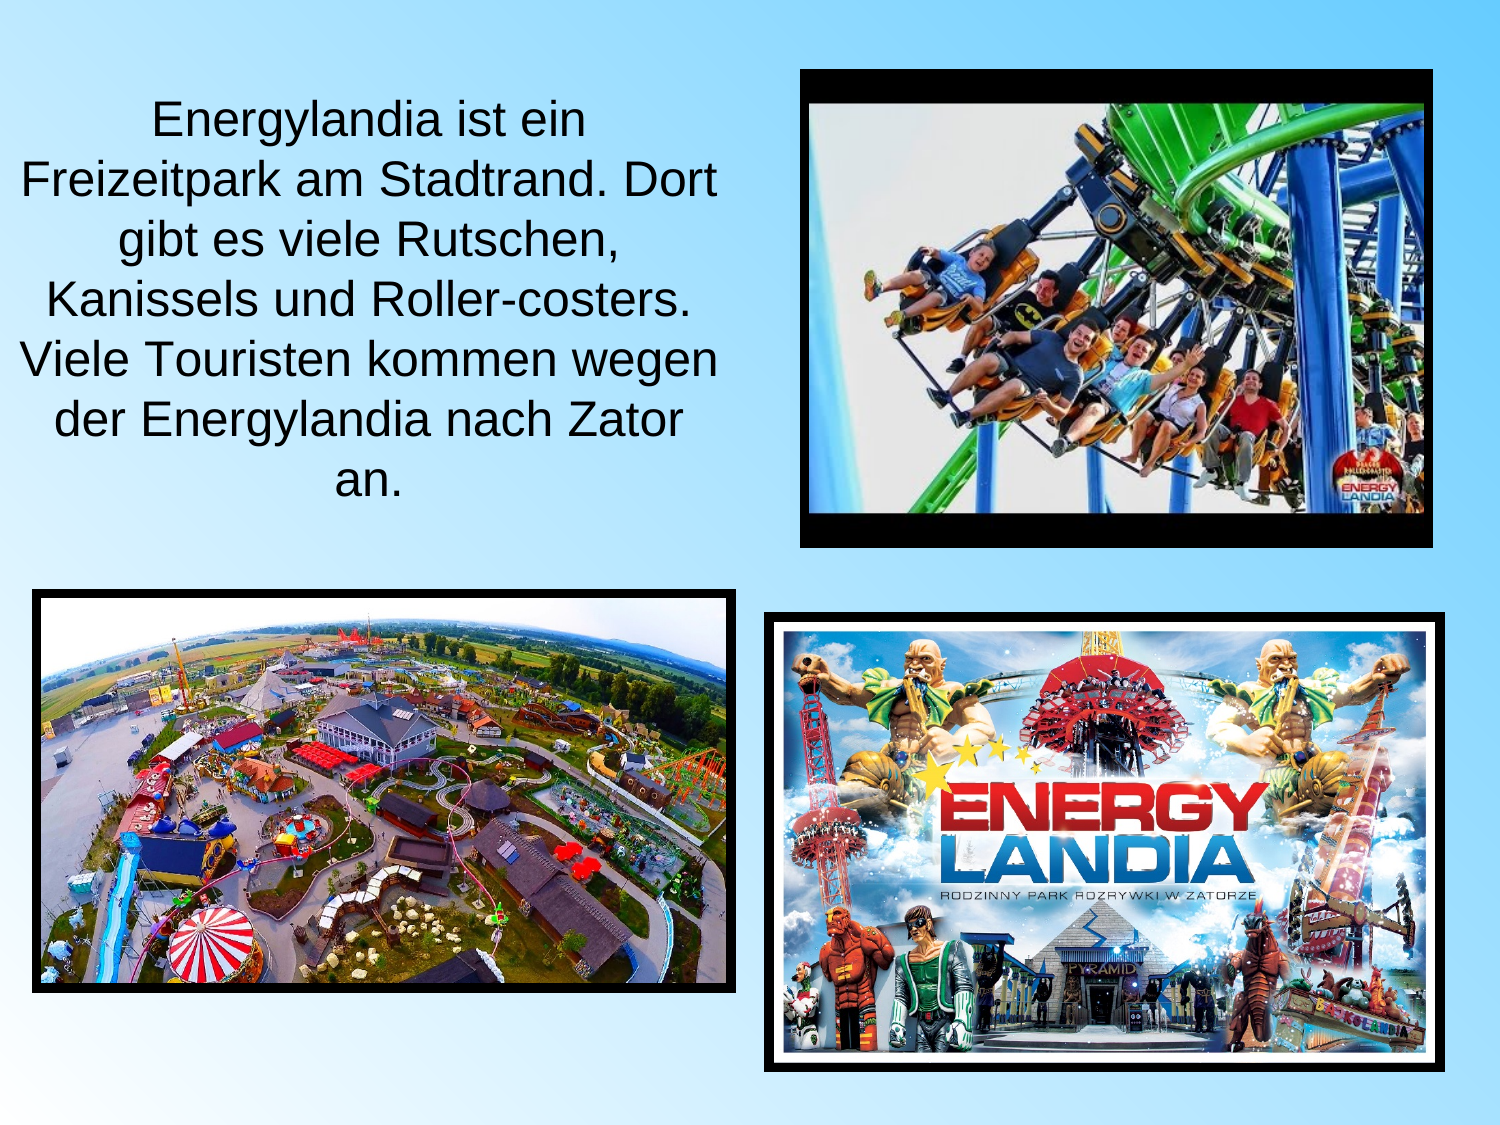

# Energylandia ist ein Freizeitpark am Stadtrand. Dort gibt es viele Rutschen, Kanissels und Roller-costers. Viele Touristen kommen wegen der Energylandia nach Zator an.